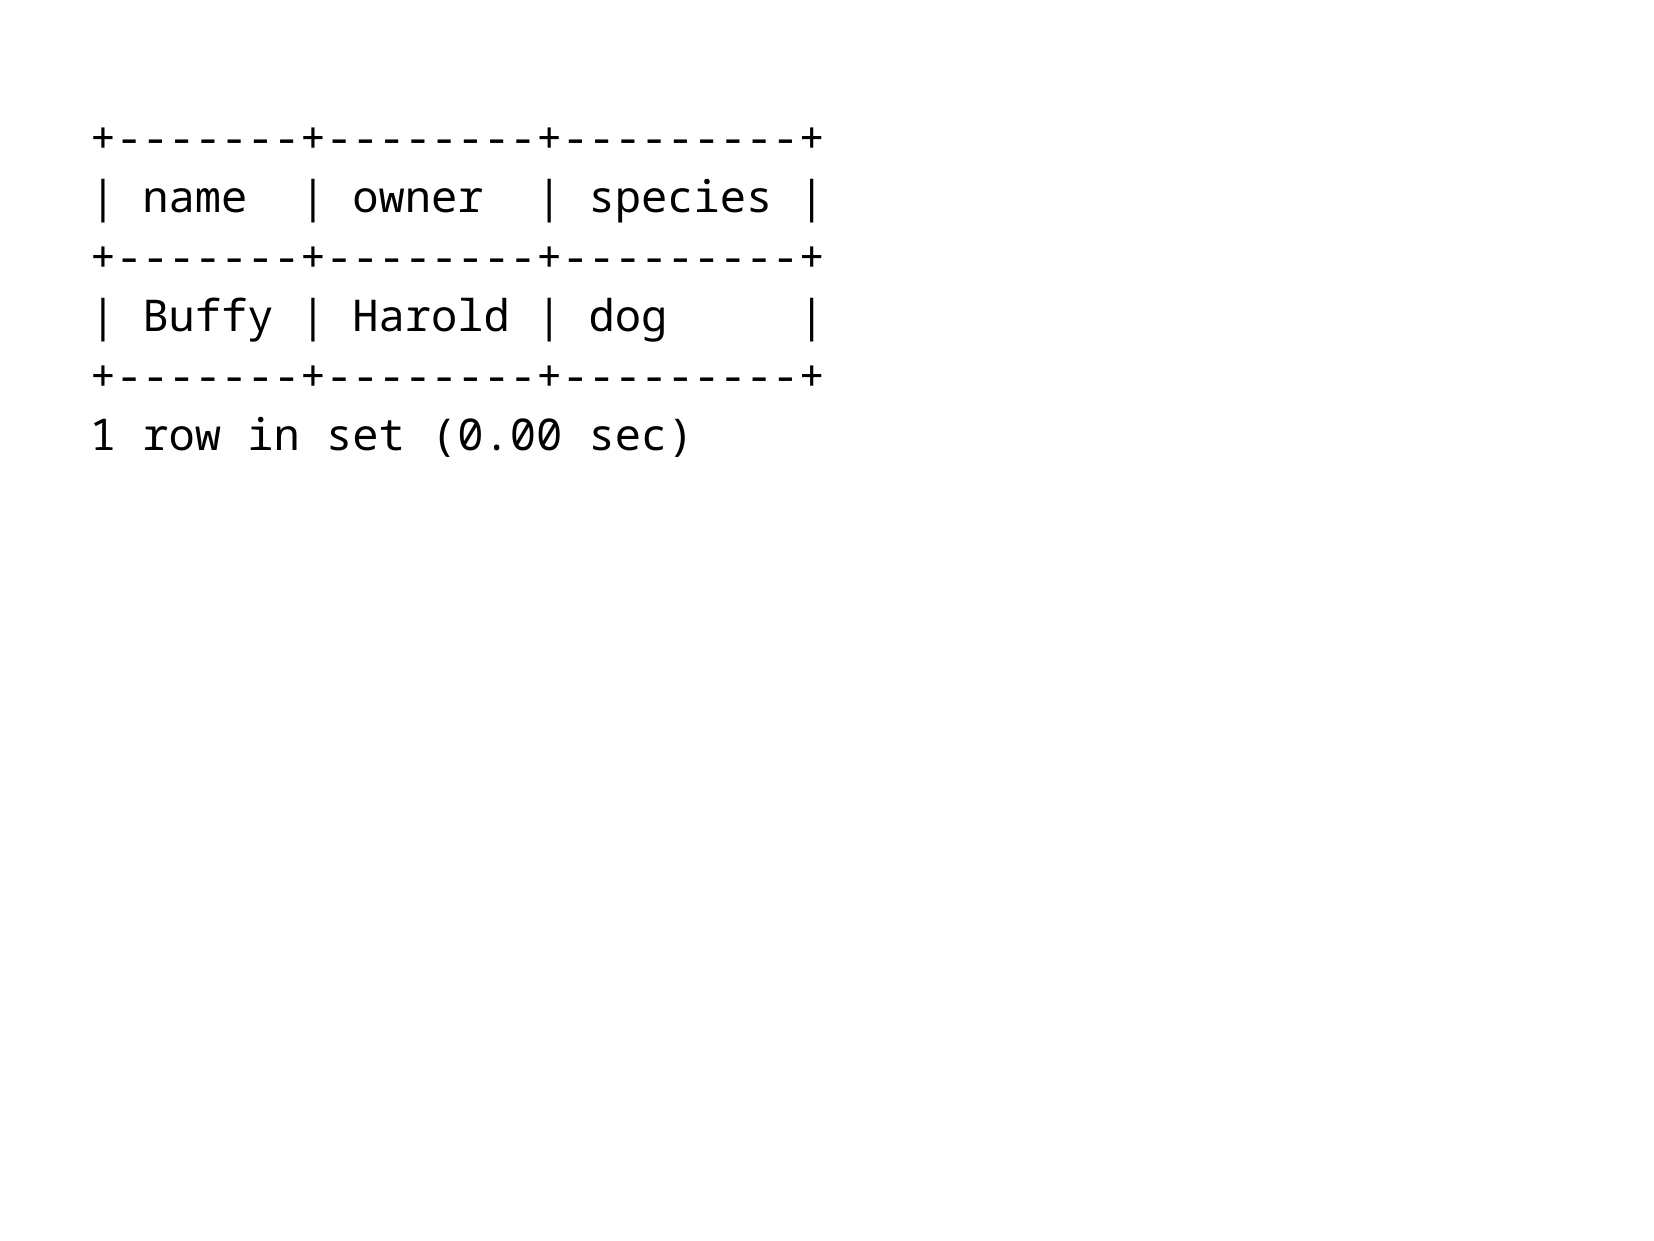

+-------+--------+---------+
| name | owner | species |
+-------+--------+---------+
| Buffy | Harold | dog |
+-------+--------+---------+
1 row in set (0.00 sec)